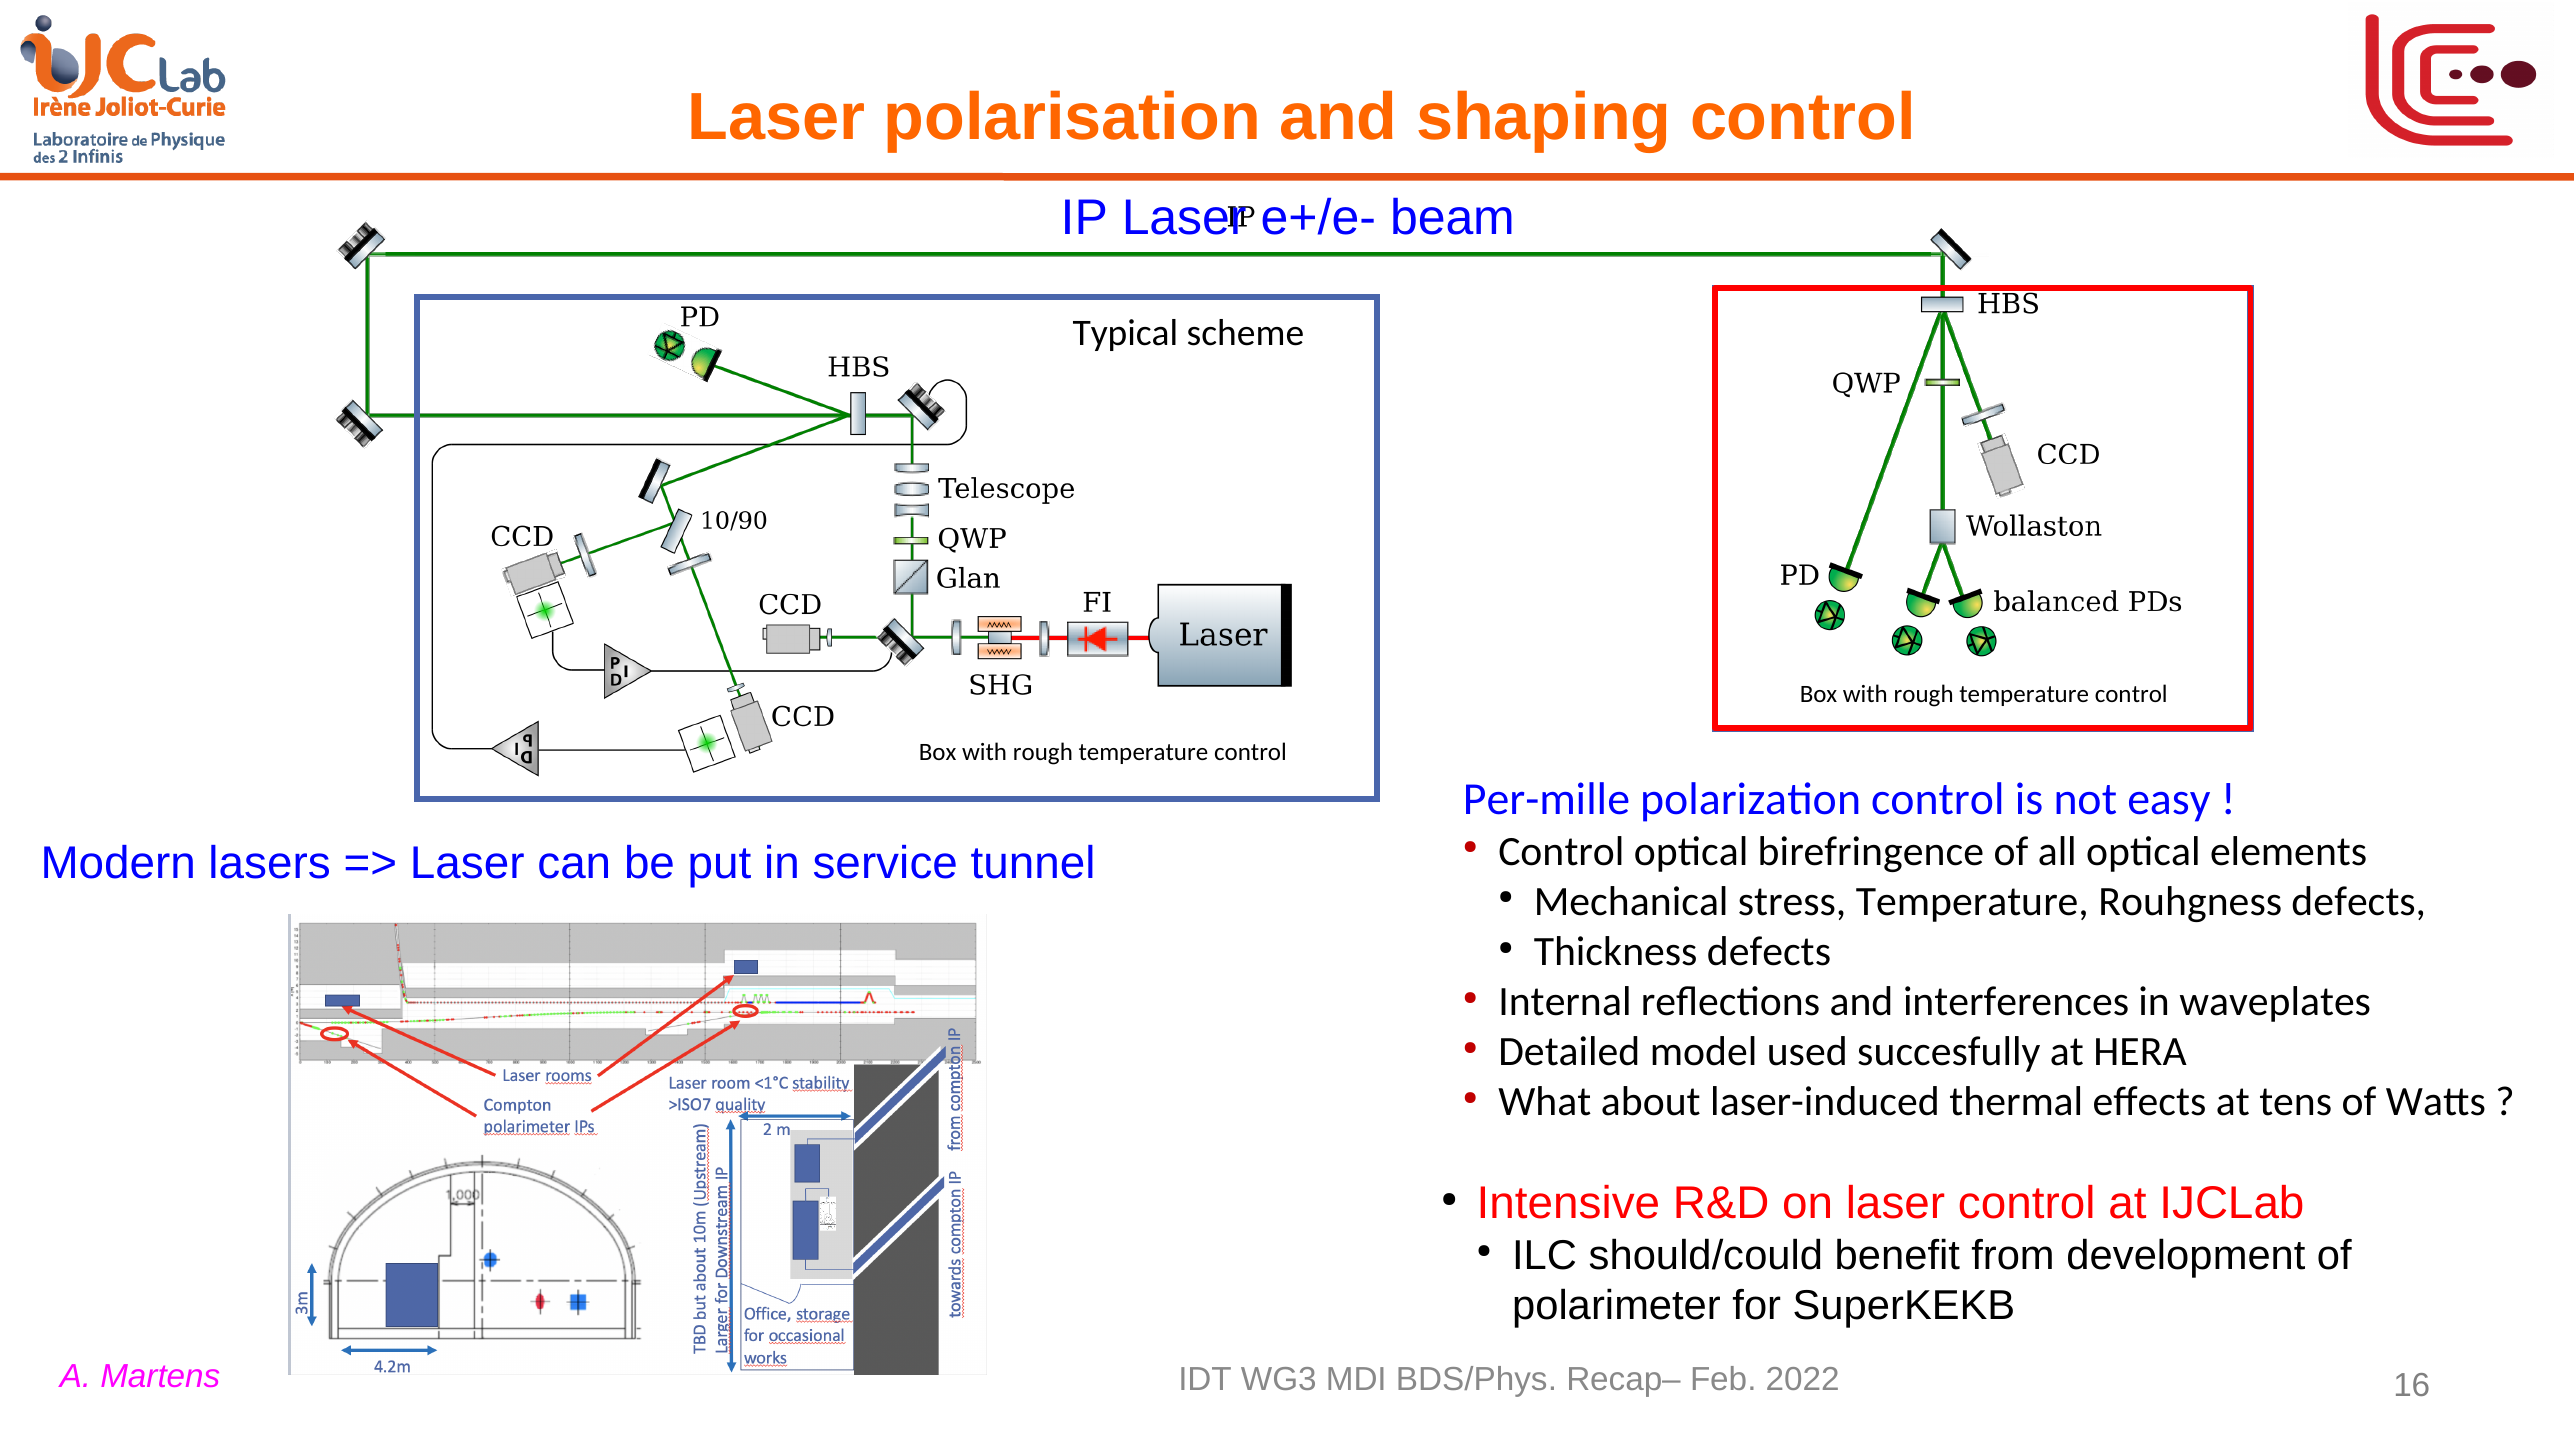

# Laser polarisation and shaping control
IP Laser e+/e- beam
Typical scheme
Box with rough temperature control
Box with rough temperature control
Per-mille polarization control is not easy !
Control optical birefringence of all optical elements
Mechanical stress, Temperature, Rouhgness defects,
Thickness defects
Internal reflections and interferences in waveplates
Detailed model used succesfully at HERA
What about laser-induced thermal effects at tens of Watts ?
Modern lasers => Laser can be put in service tunnel
Intensive R&D on laser control at IJCLab
ILC should/could benefit from development of
polarimeter for SuperKEKB
16
A. Martens